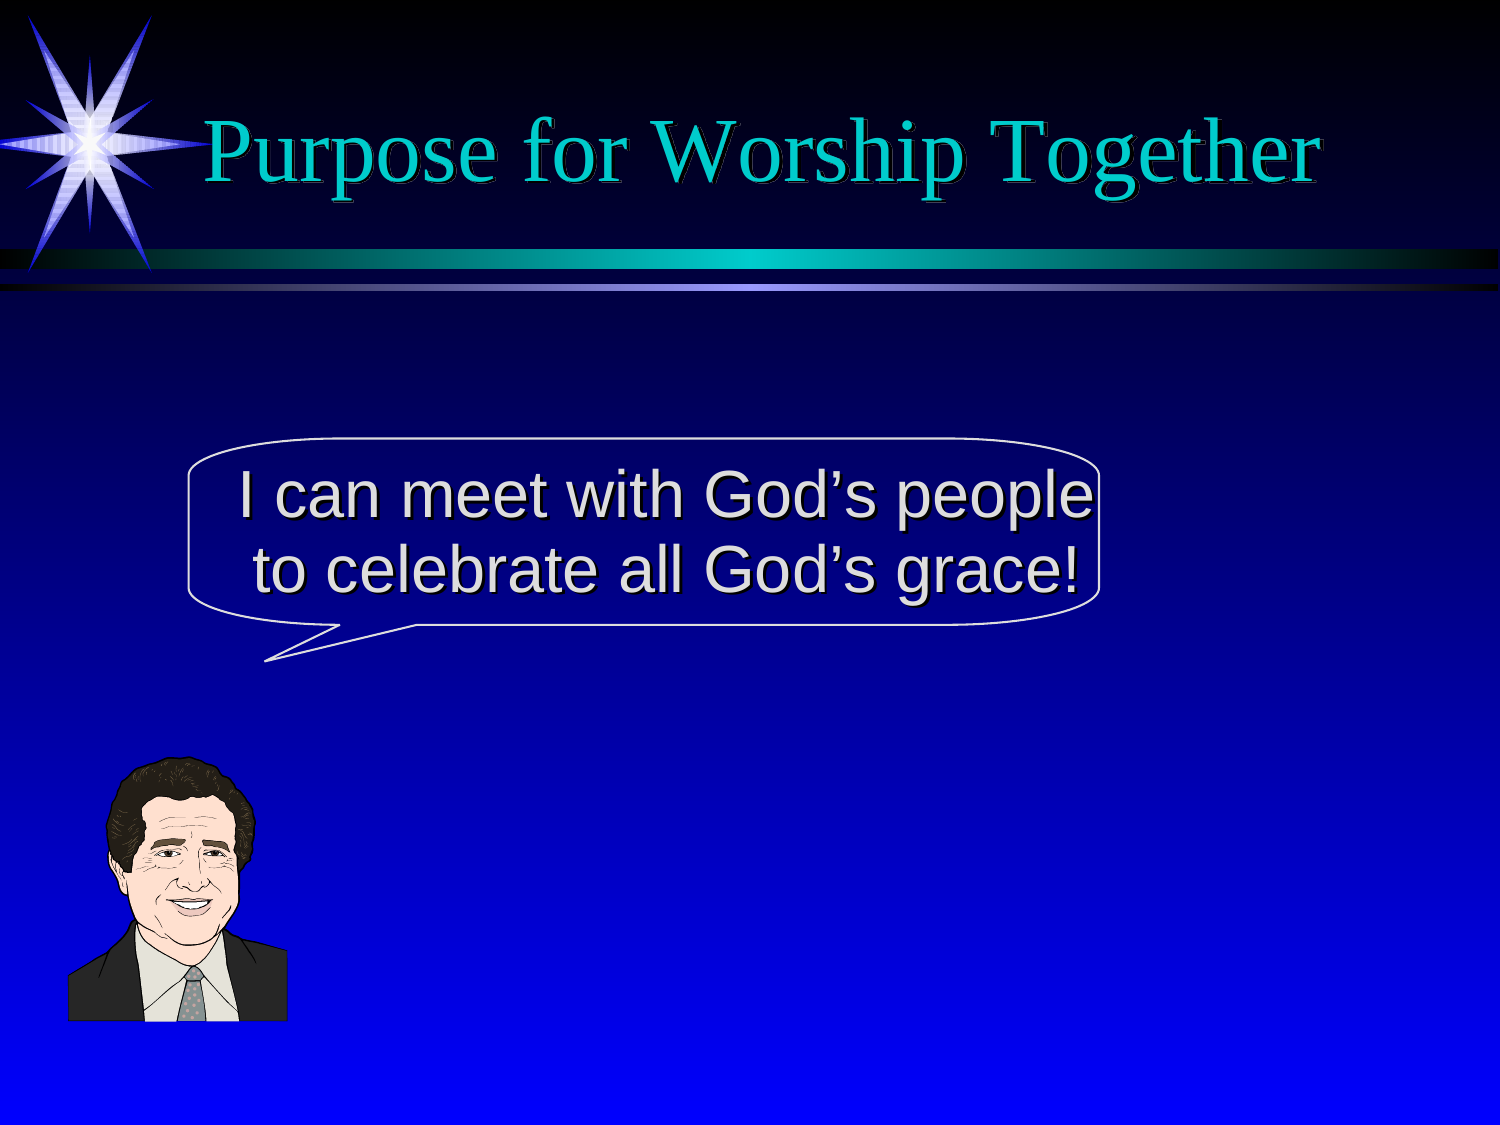

# Purpose for Worship Together
I can meet with God’s people
to celebrate all God’s grace!